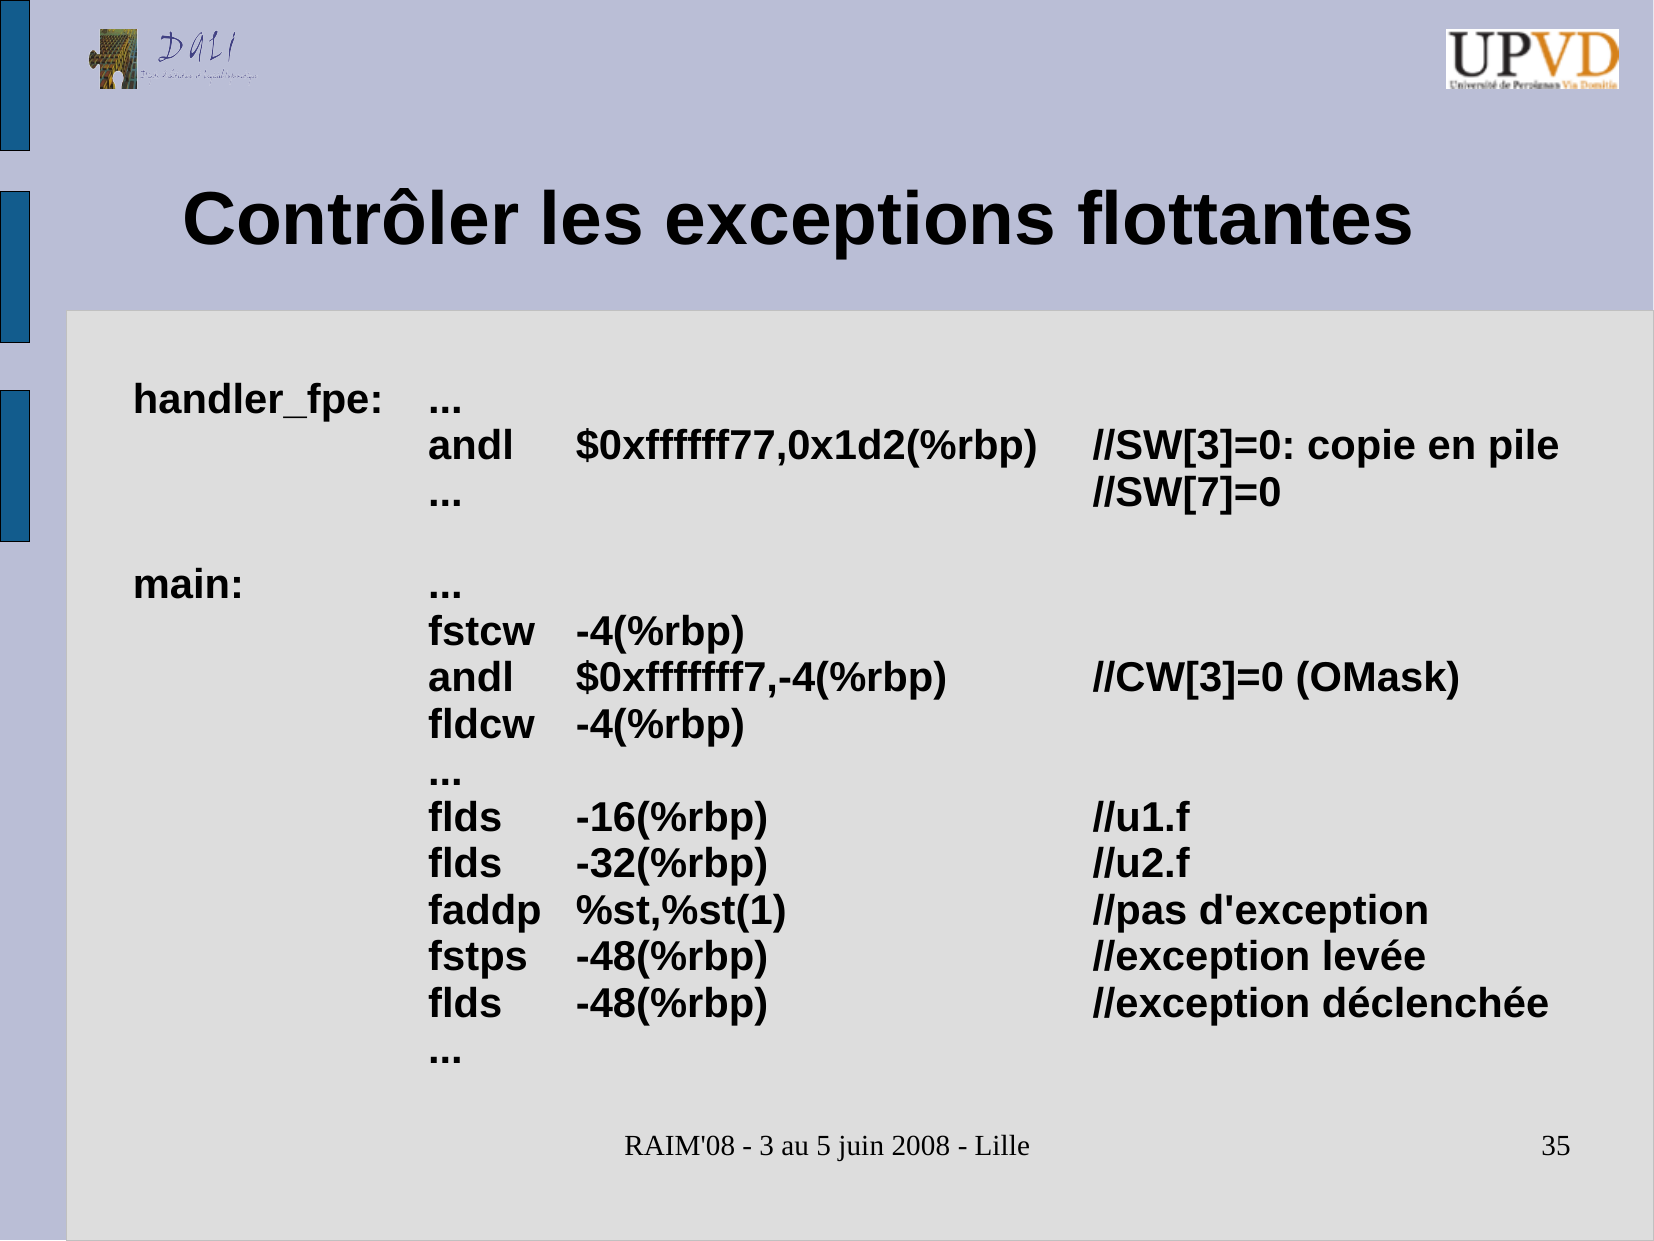

Contrôler les exceptions flottantes
handler_fpe:	...
				andl	$0xffffff77,0x1d2(%rbp)	//SW[3]=0: copie en pile
				...									//SW[7]=0
main:			...
				fstcw	-4(%rbp)
				andl	$0xfffffff7,-4(%rbp)		//CW[3]=0 (OMask)
				fldcw	-4(%rbp)
				...
				flds	-16(%rbp)					//u1.f
				flds	-32(%rbp)					//u2.f
				faddp	%st,%st(1)					//pas d'exception
				fstps	-48(%rbp)					//exception levée
				flds	-48(%rbp)					//exception déclenchée
				...
RAIM'08 - 3 au 5 juin 2008 - Lille
35